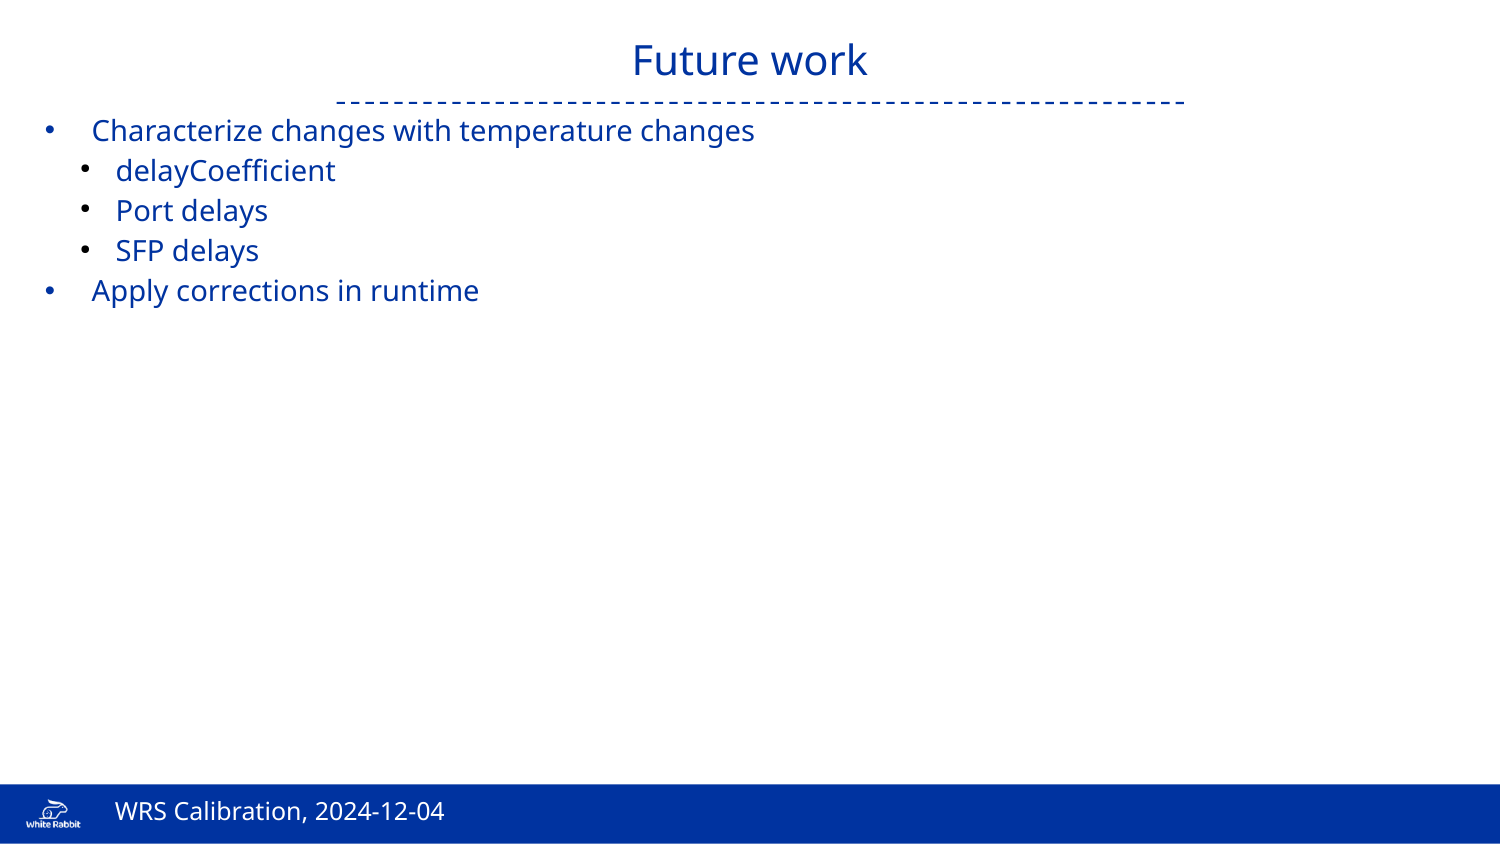

# Future work
Characterize changes with temperature changes
delayCoefficient
Port delays
SFP delays
Apply corrections in runtime
WRS Calibration, 2024-12-04